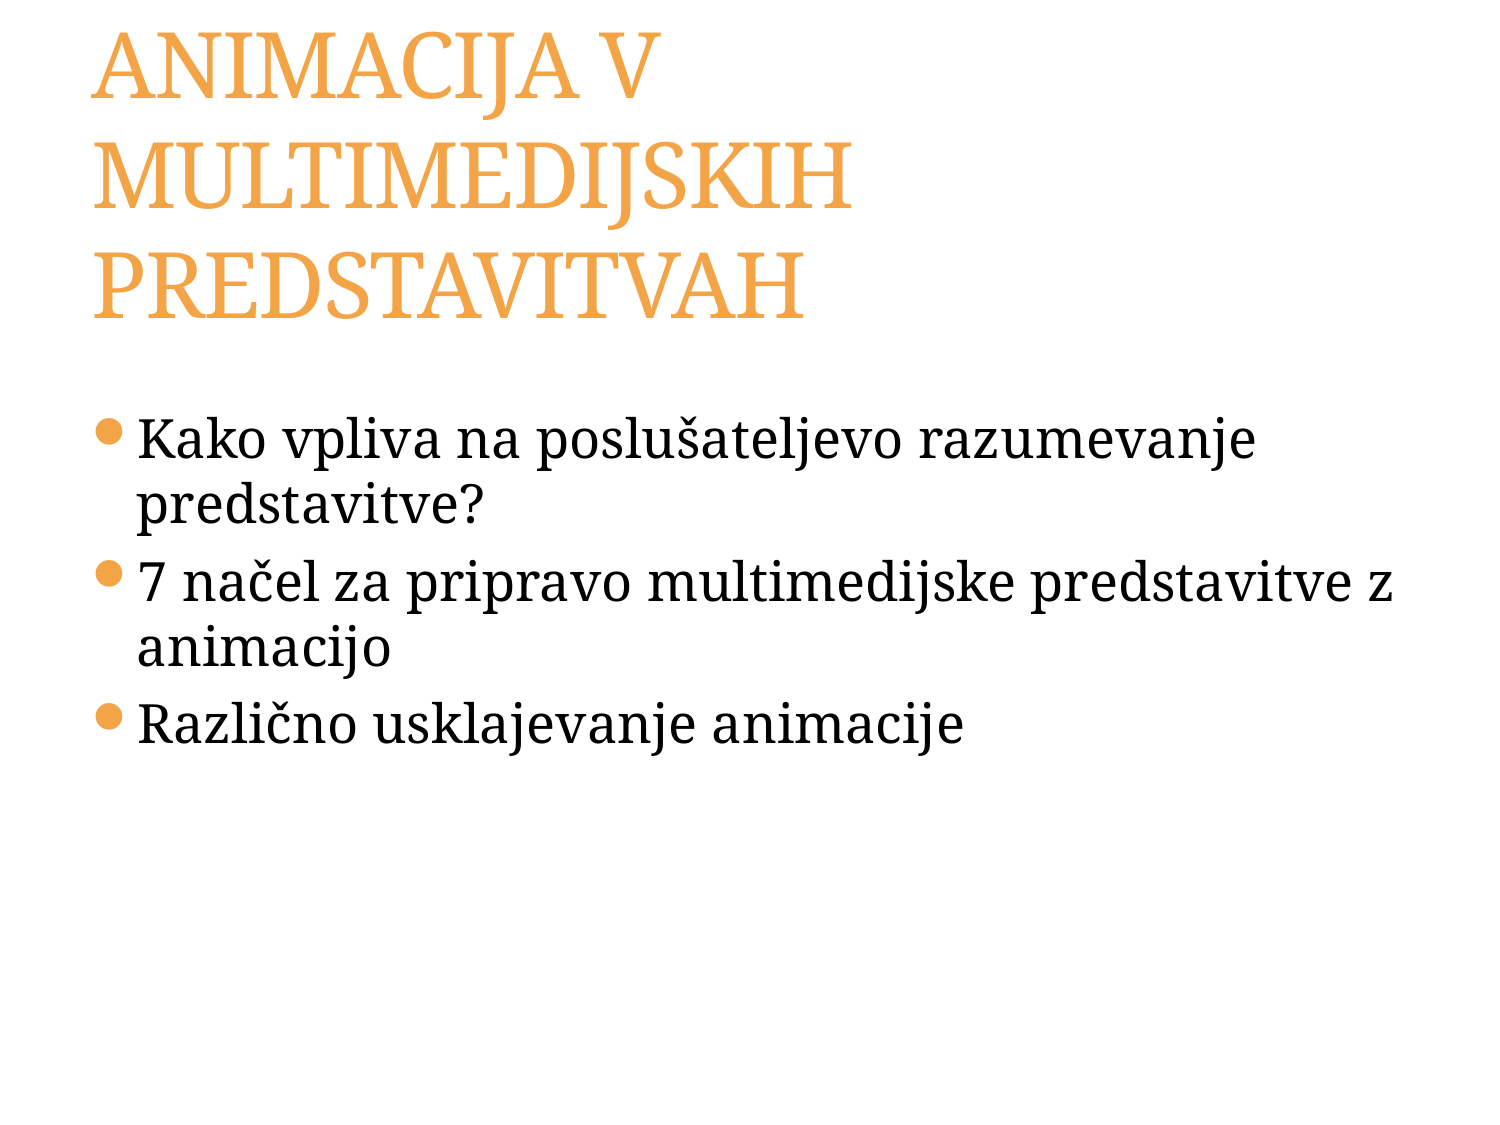

ANIMACIJA V MULTIMEDIJSKIH PREDSTAVITVAH
# Kako vpliva na poslušateljevo razumevanje predstavitve?
7 načel za pripravo multimedijske predstavitve z animacijo
Različno usklajevanje animacije in besedila